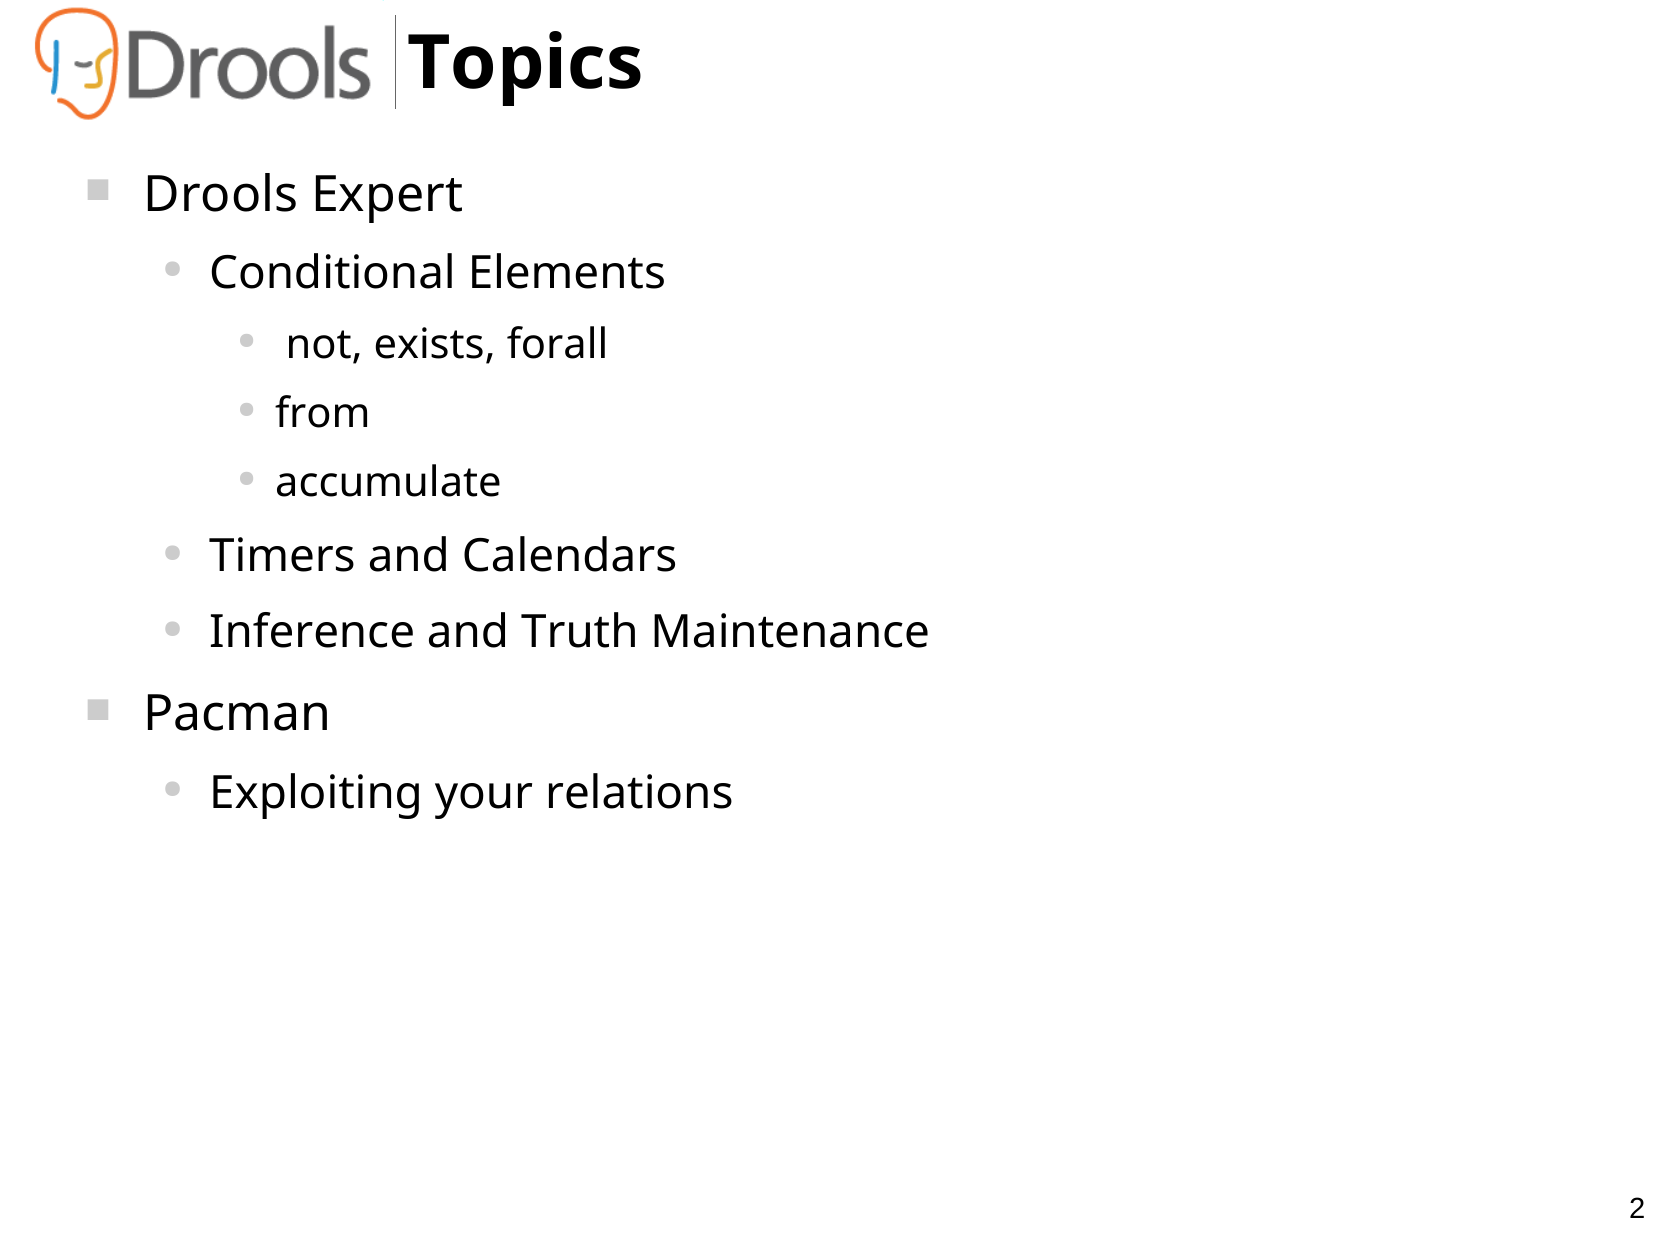

# Topics
Drools Expert
Conditional Elements
 not, exists, forall
from
accumulate
Timers and Calendars
Inference and Truth Maintenance
Pacman
Exploiting your relations